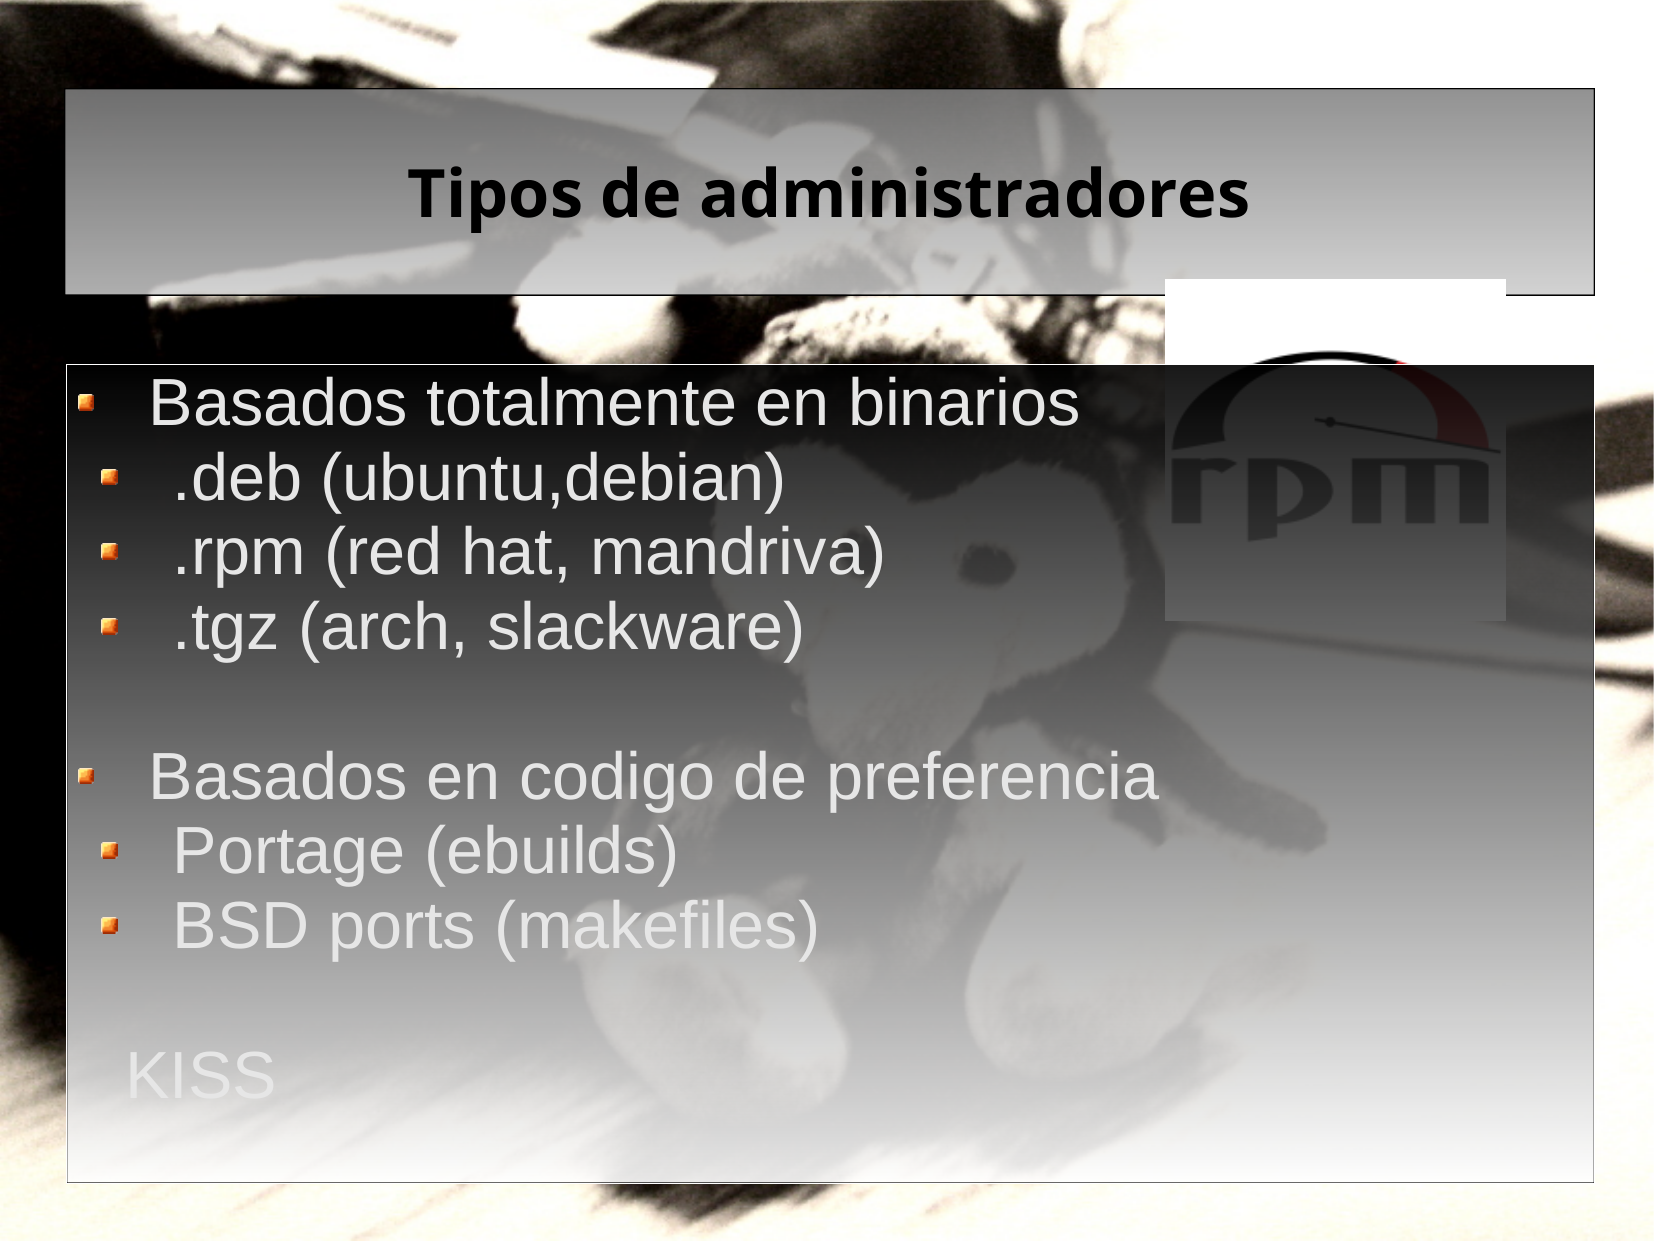

# Tipos de administradores
Basados totalmente en binarios
.deb (ubuntu,debian)
.rpm (red hat, mandriva)
.tgz (arch, slackware)
Basados en codigo de preferencia
Portage (ebuilds)
BSD ports (makefiles)
KISS